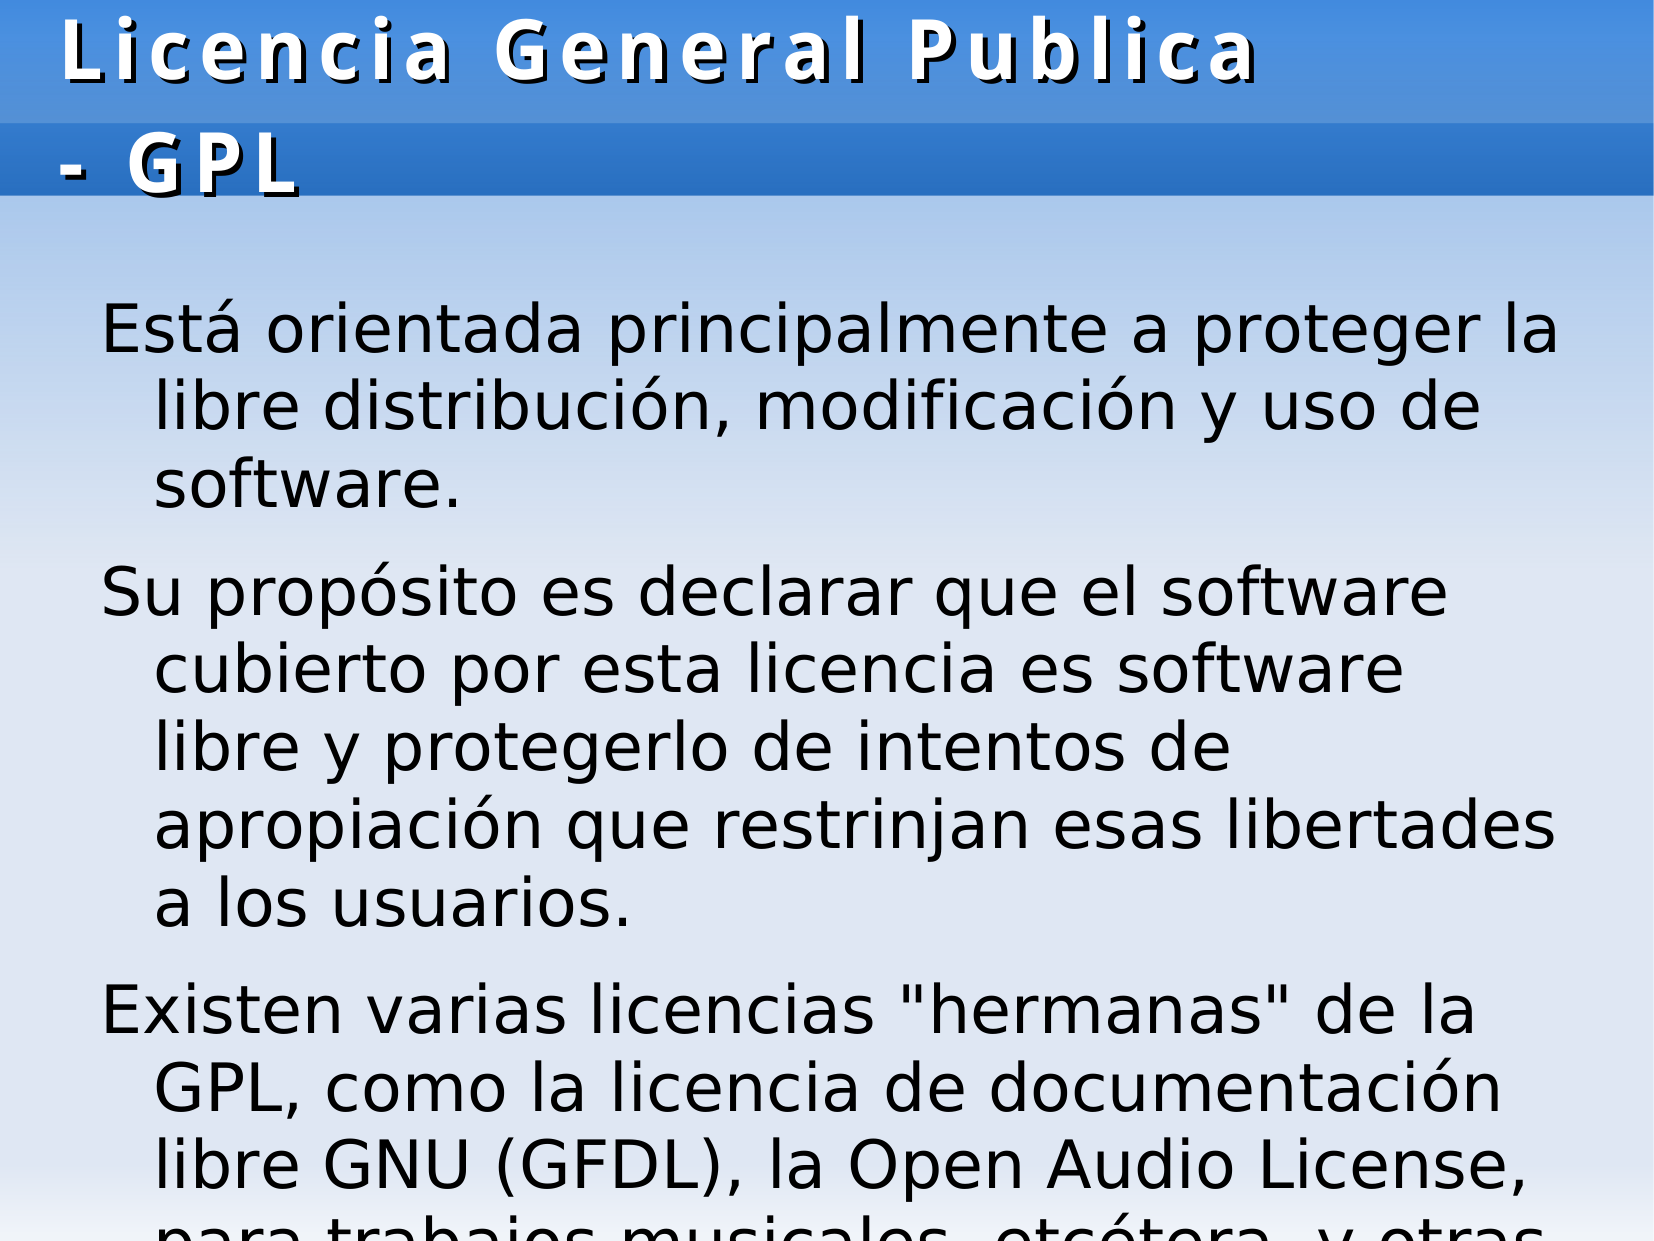

# Licencia General Publica - GPL
Está orientada principalmente a proteger la libre distribución, modificación y uso de software.
Su propósito es declarar que el software cubierto por esta licencia es software libre y protegerlo de intentos de apropiación que restrinjan esas libertades a los usuarios.
Existen varias licencias "hermanas" de la GPL, como la licencia de documentación libre GNU (GFDL), la Open Audio License, para trabajos musicales, etcétera, y otras menos restrictivas, como la MGPL, o la LGPL (Lesser General Public License o Library General Public License), que permiten el enlace dinámico de aplicaciones libres a aplicaciones no libres.